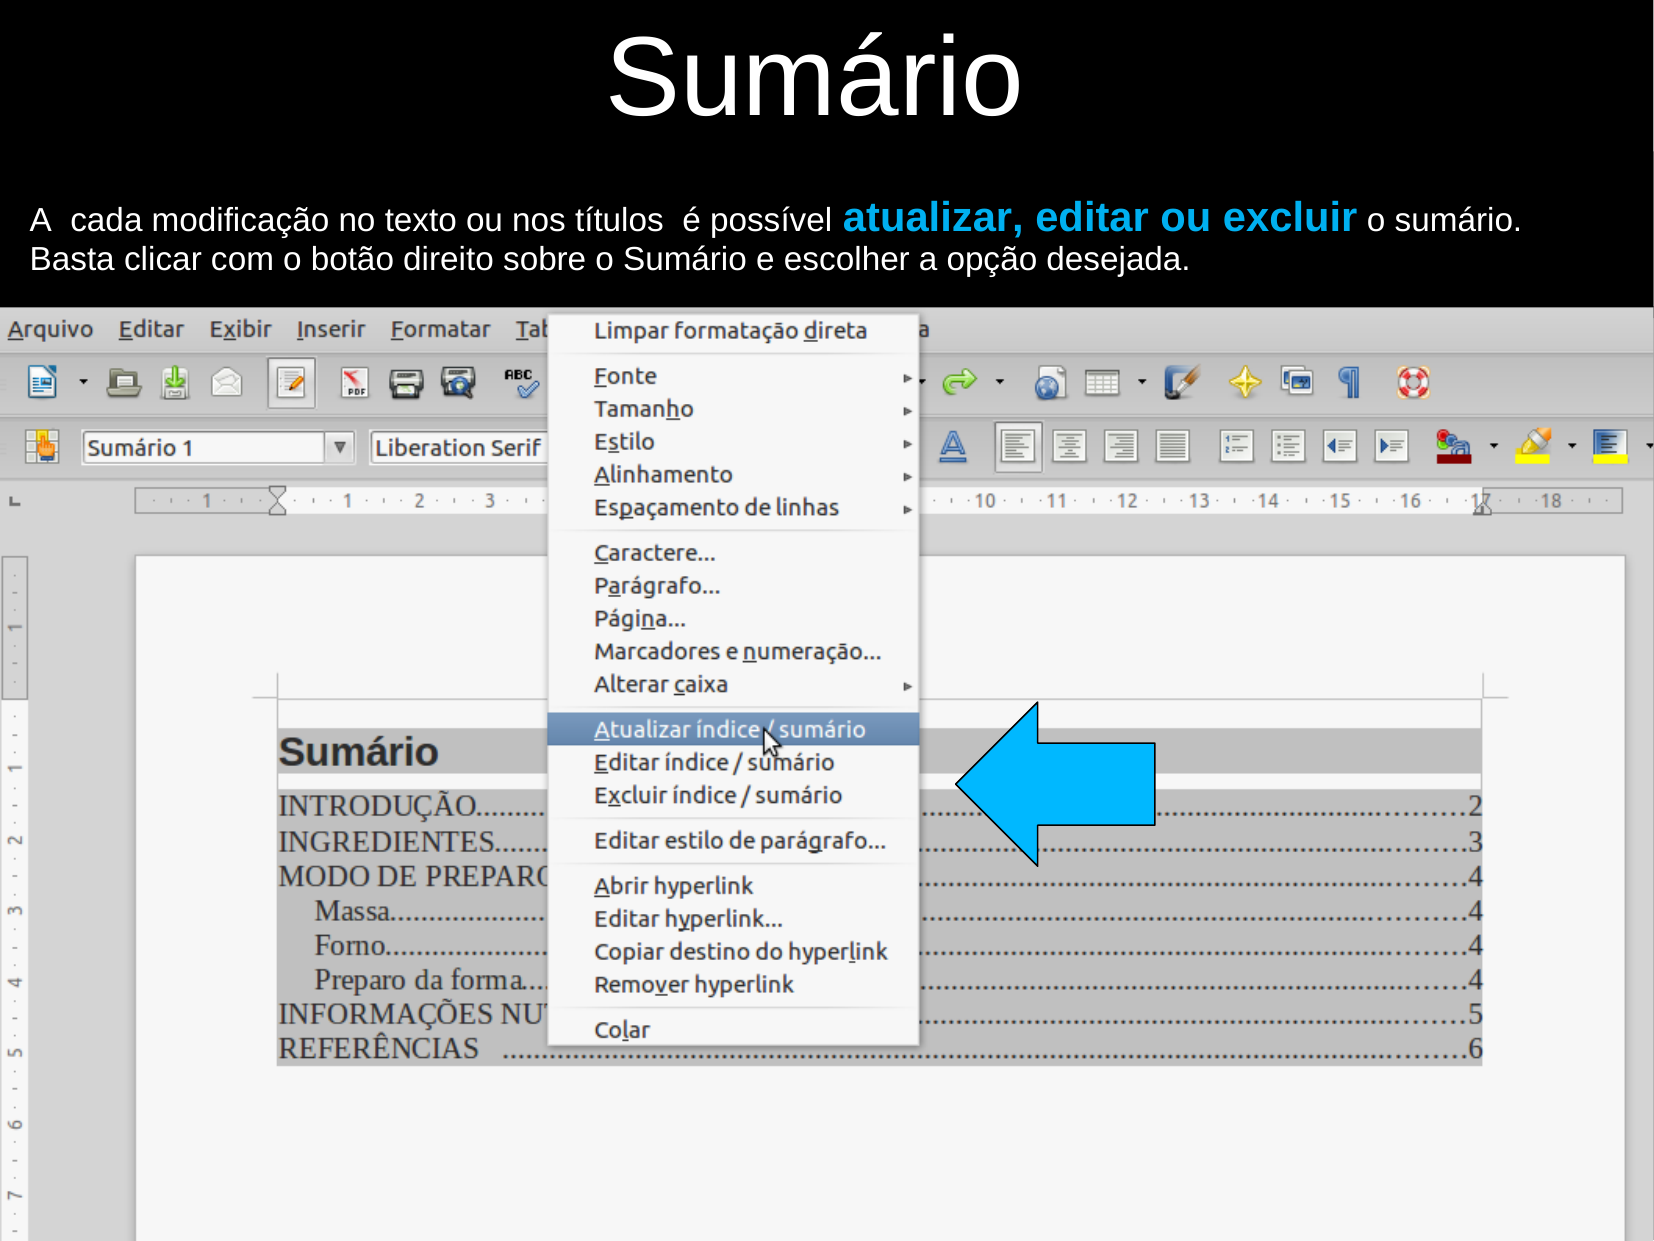

# Sumário
A cada modificação no texto ou nos títulos é possível atualizar, editar ou excluir o sumário.
Basta clicar com o botão direito sobre o Sumário e escolher a opção desejada.